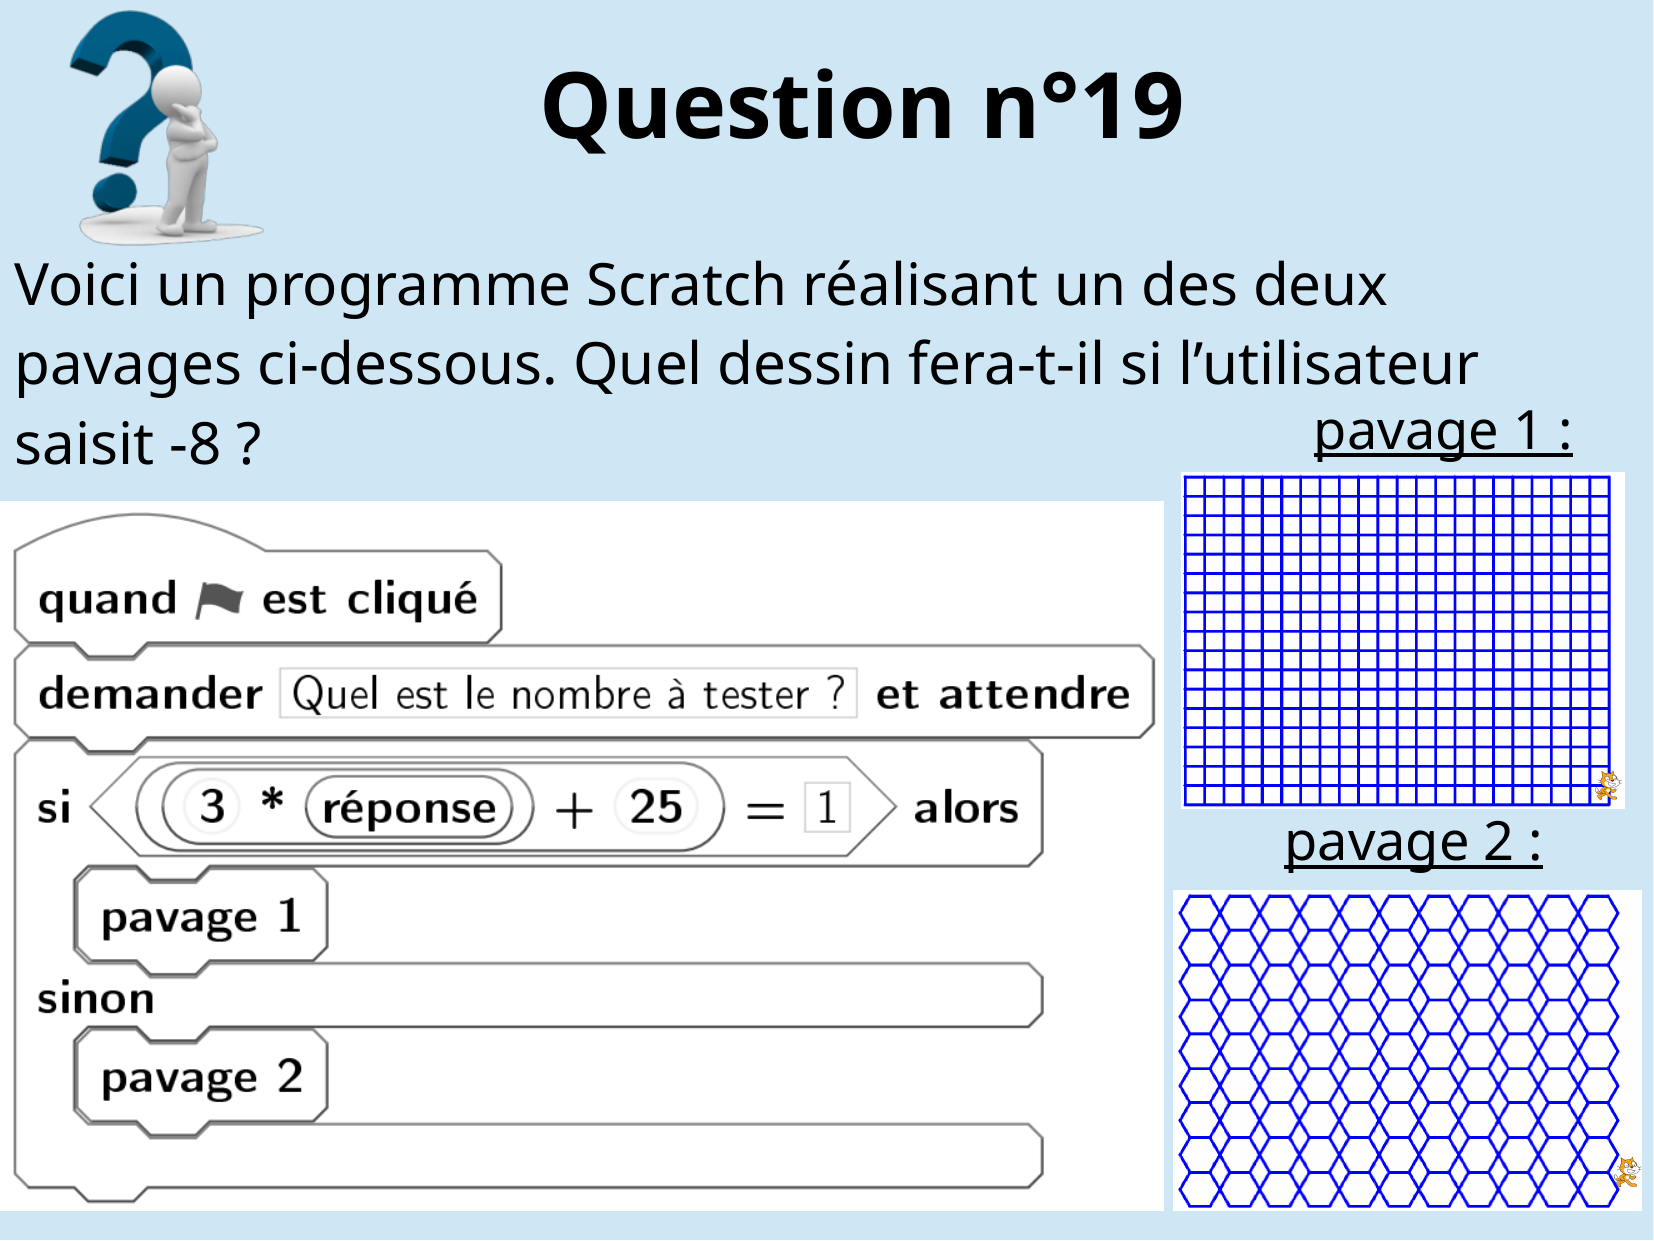

# Question n°19
Voici un programme Scratch réalisant un des deux pavages ci-dessous. Quel dessin fera-t-il si l’utilisateur saisit -8 ?
pavage 1 :
pavage 2 :